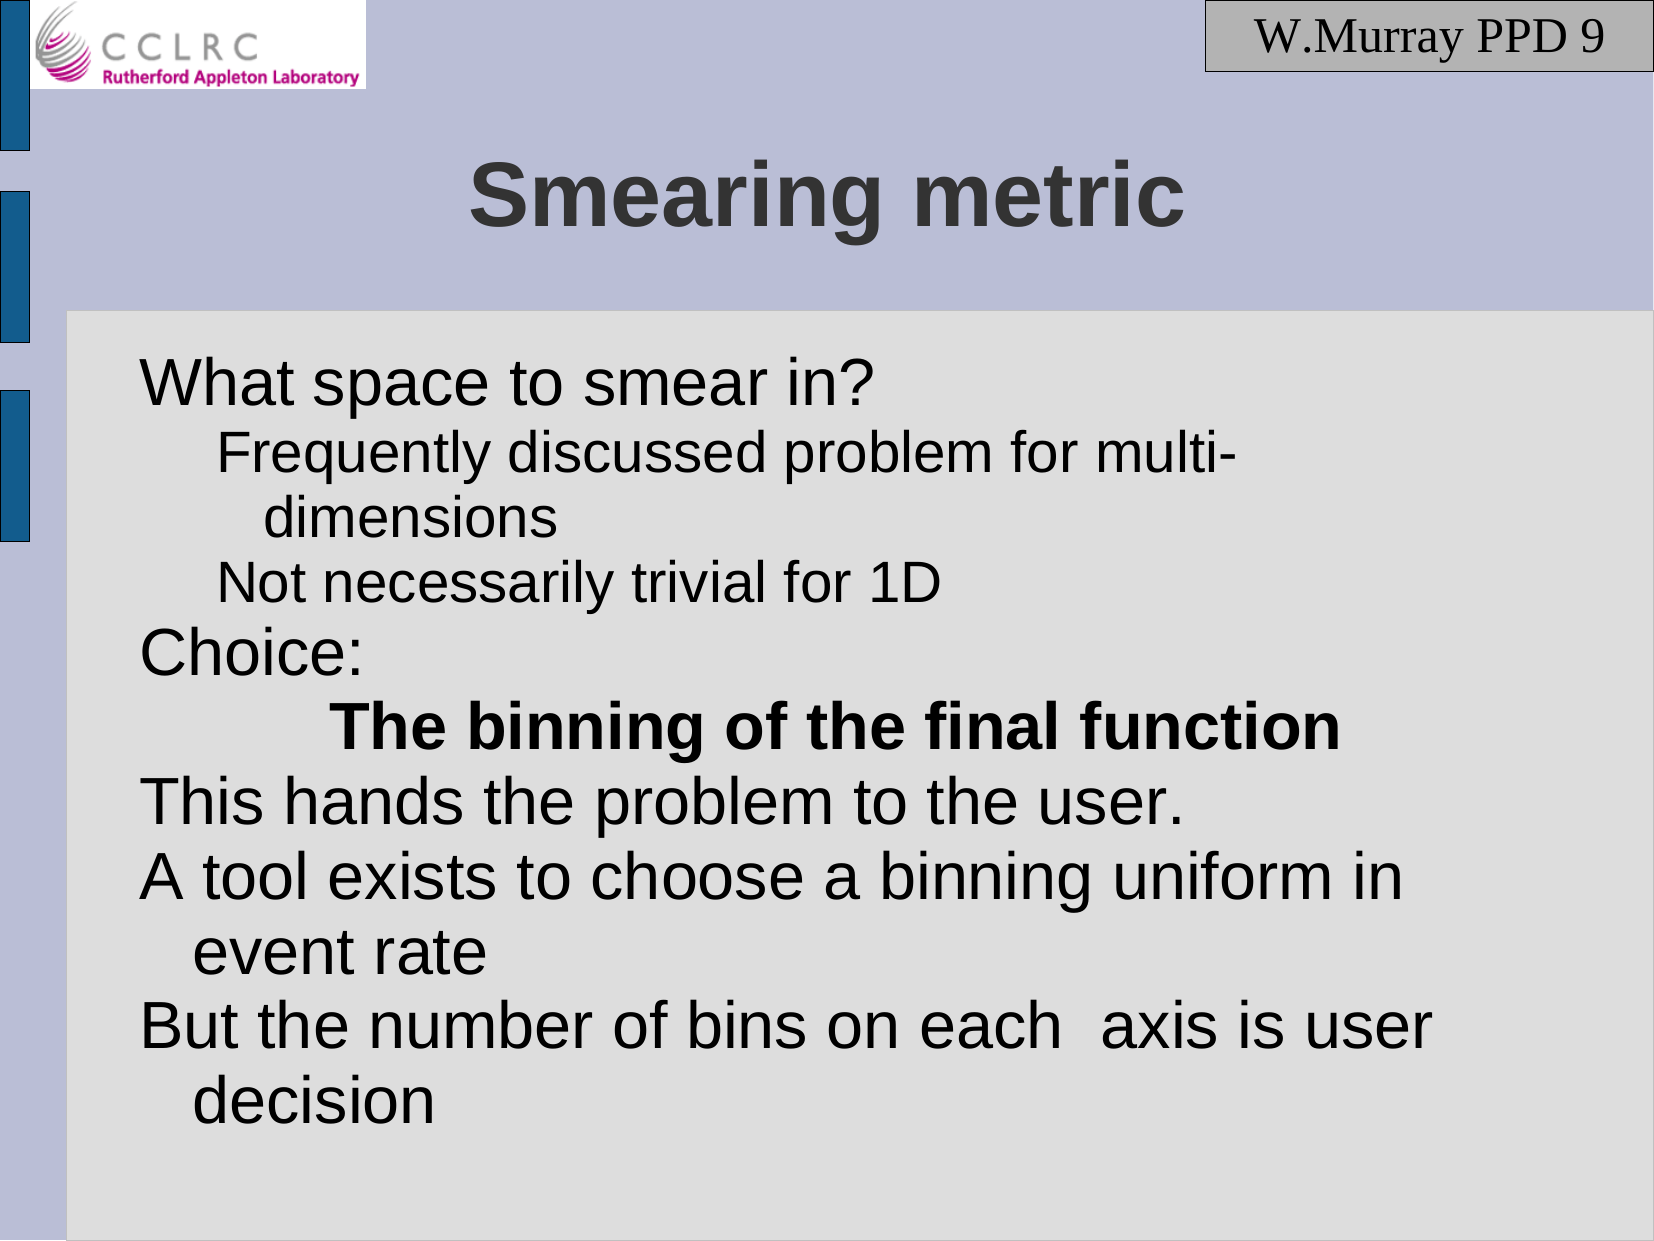

# Smearing metric
What space to smear in?
Frequently discussed problem for multi-dimensions
Not necessarily trivial for 1D
Choice:
The binning of the final function
This hands the problem to the user.
A tool exists to choose a binning uniform in event rate
But the number of bins on each axis is user decision